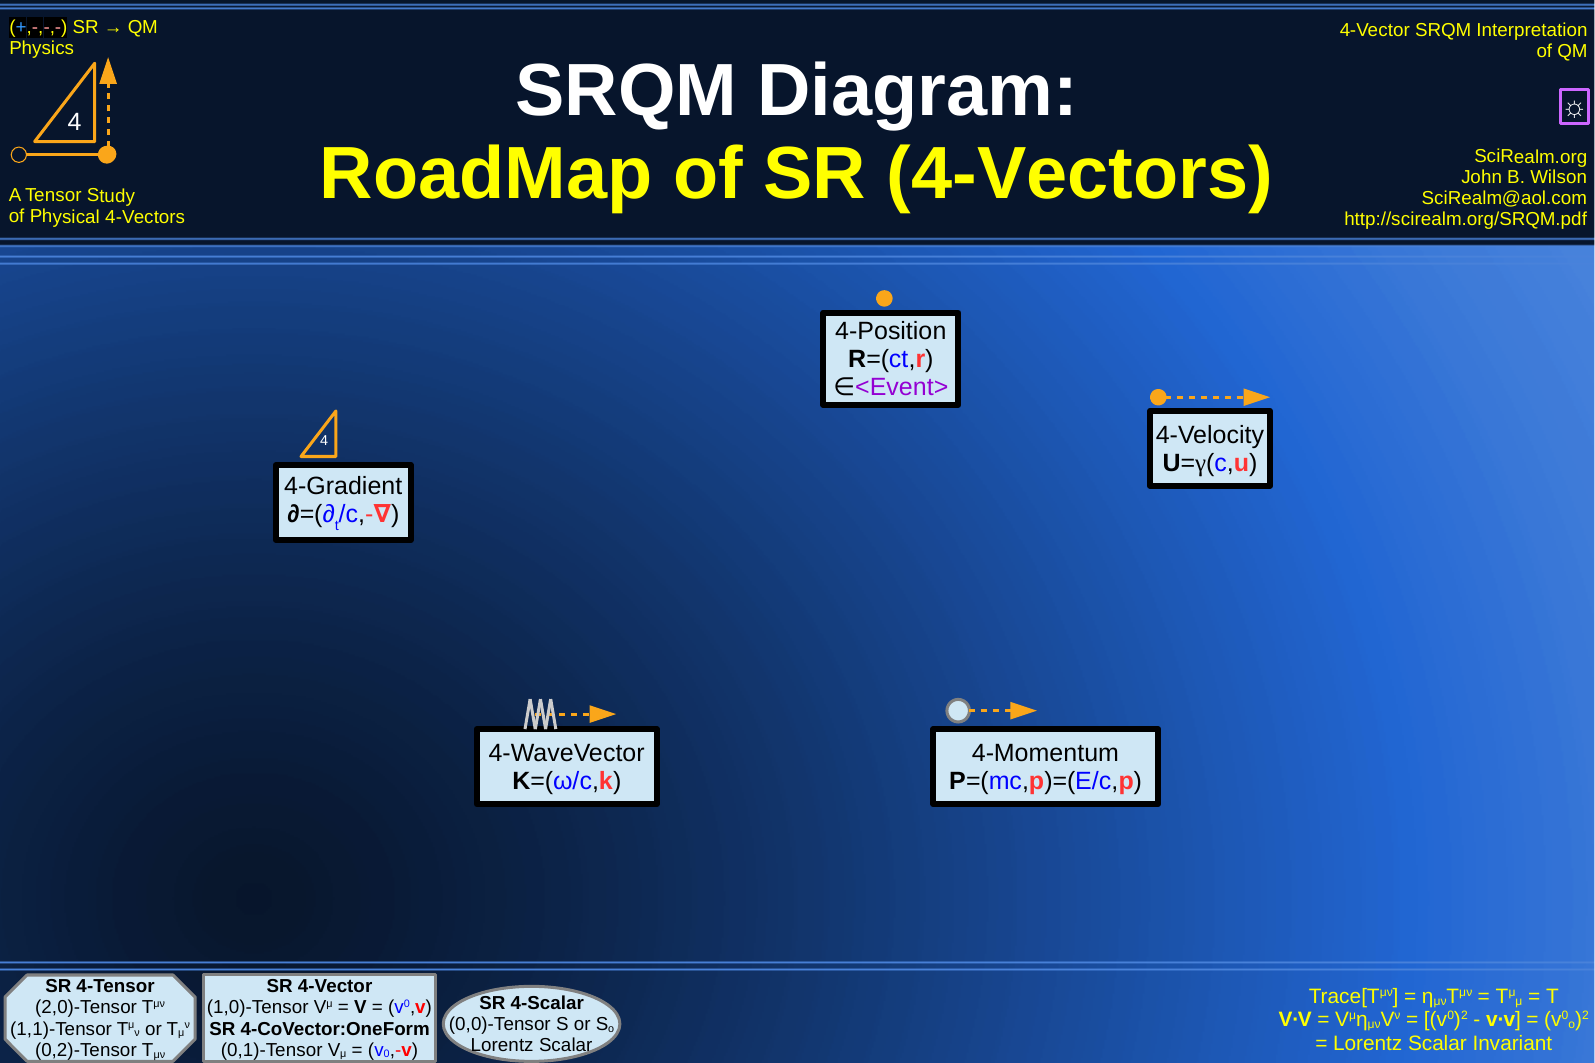

(+,-,-,-) SR → QM
Physics
A Tensor Study
of Physical 4-Vectors
4-Vector SRQM Interpretation
of QM
SciRealm.org
John B. Wilson
SciRealm@aol.com
http://scirealm.org/SRQM.pdf
# SRQM Diagram: RoadMap of SR (4-Vectors)
4
☼
4-Position
R=(ct,r)
∈<Event>
4-Velocity
U=γ(c,u)
4
4-Gradient
∂=(∂t/c,-∇)
4-WaveVector
K=(ω/c,k)
4-Momentum
P=(mc,p)=(E/c,p)
SR 4-Tensor
(2,0)-Tensor Tμν
(1,1)-Tensor Tμν or Tμν
(0,2)-Tensor Tμν
SR 4-Vector
(1,0)-Tensor Vμ = V = (v0,v)
SR 4-CoVector:OneForm
(0,1)-Tensor Vμ = (v0,-v)
Trace[Tμν] = ημνTμν = Tμμ = T
V∙V = VμημνVν = [(v0)2 - v∙v] = (v0o)2
= Lorentz Scalar Invariant
SR 4-Scalar
(0,0)-Tensor S or So
Lorentz Scalar